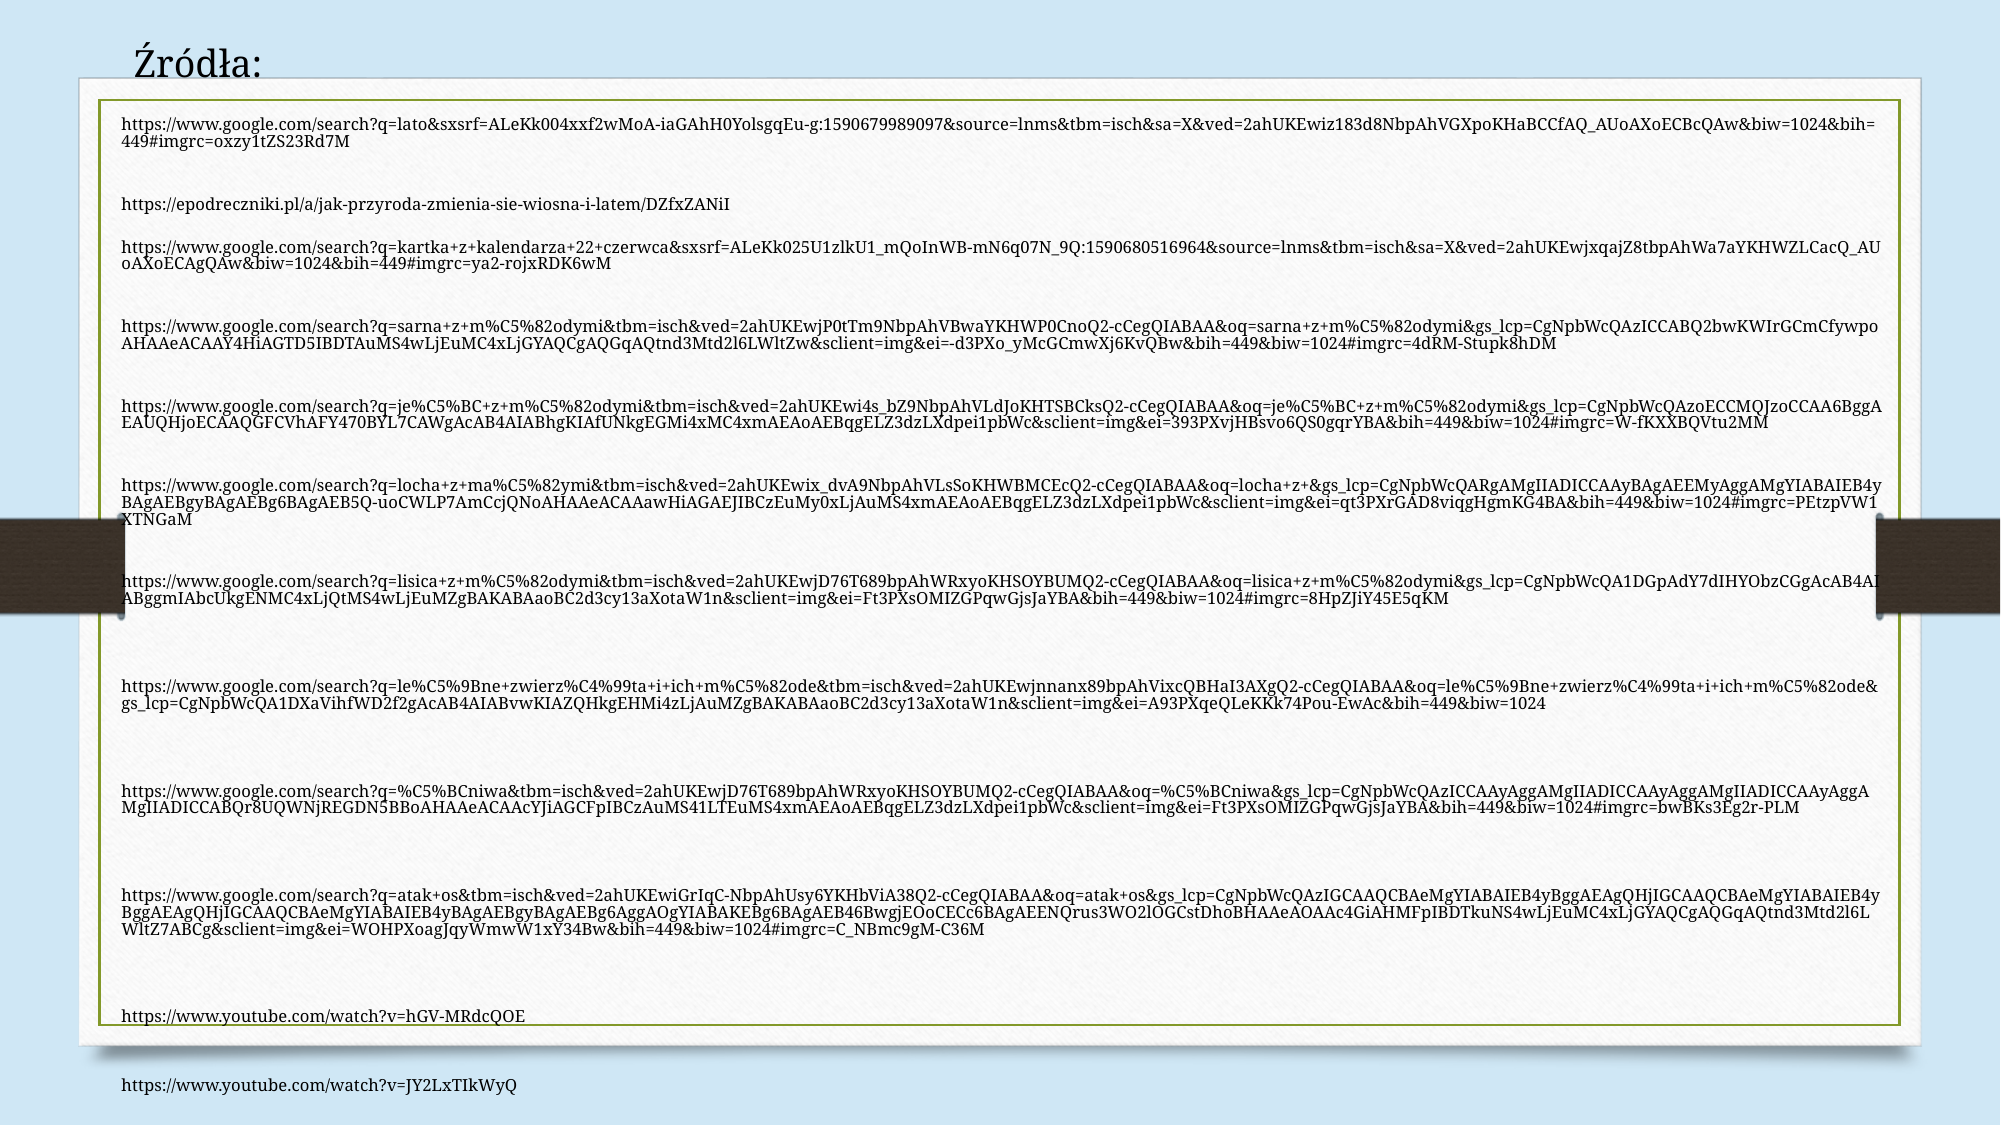

Źródła:
https://www.google.com/search?q=lato&sxsrf=ALeKk004xxf2wMoA-iaGAhH0YolsgqEu-g:1590679989097&source=lnms&tbm=isch&sa=X&ved=2ahUKEwiz183d8NbpAhVGXpoKHaBCCfAQ_AUoAXoECBcQAw&biw=1024&bih=449#imgrc=oxzy1tZS23Rd7M
https://epodreczniki.pl/a/jak-przyroda-zmienia-sie-wiosna-i-latem/DZfxZANiI
https://www.google.com/search?q=kartka+z+kalendarza+22+czerwca&sxsrf=ALeKk025U1zlkU1_mQoInWB-mN6q07N_9Q:1590680516964&source=lnms&tbm=isch&sa=X&ved=2ahUKEwjxqajZ8tbpAhWa7aYKHWZLCacQ_AUoAXoECAgQAw&biw=1024&bih=449#imgrc=ya2-rojxRDK6wM
https://www.google.com/search?q=sarna+z+m%C5%82odymi&tbm=isch&ved=2ahUKEwjP0tTm9NbpAhVBwaYKHWP0CnoQ2-cCegQIABAA&oq=sarna+z+m%C5%82odymi&gs_lcp=CgNpbWcQAzICCABQ2bwKWIrGCmCfywpoAHAAeACAAY4HiAGTD5IBDTAuMS4wLjEuMC4xLjGYAQCgAQGqAQtnd3Mtd2l6LWltZw&sclient=img&ei=-d3PXo_yMcGCmwXj6KvQBw&bih=449&biw=1024#imgrc=4dRM-Stupk8hDM
https://www.google.com/search?q=je%C5%BC+z+m%C5%82odymi&tbm=isch&ved=2ahUKEwi4s_bZ9NbpAhVLdJoKHTSBCksQ2-cCegQIABAA&oq=je%C5%BC+z+m%C5%82odymi&gs_lcp=CgNpbWcQAzoECCMQJzoCCAA6BggAEAUQHjoECAAQGFCVhAFY470BYL7CAWgAcAB4AIABhgKIAfUNkgEGMi4xMC4xmAEAoAEBqgELZ3dzLXdpei1pbWc&sclient=img&ei=393PXvjHBsvo6QS0gqrYBA&bih=449&biw=1024#imgrc=W-fKXXBQVtu2MM
https://www.google.com/search?q=locha+z+ma%C5%82ymi&tbm=isch&ved=2ahUKEwix_dvA9NbpAhVLsSoKHWBMCEcQ2-cCegQIABAA&oq=locha+z+&gs_lcp=CgNpbWcQARgAMgIIADICCAAyBAgAEEMyAggAMgYIABAIEB4yBAgAEBgyBAgAEBg6BAgAEB5Q-uoCWLP7AmCcjQNoAHAAeACAAawHiAGAEJIBCzEuMy0xLjAuMS4xmAEAoAEBqgELZ3dzLXdpei1pbWc&sclient=img&ei=qt3PXrGAD8viqgHgmKG4BA&bih=449&biw=1024#imgrc=PEtzpVW1XTNGaM
https://www.google.com/search?q=lisica+z+m%C5%82odymi&tbm=isch&ved=2ahUKEwjD76T689bpAhWRxyoKHSOYBUMQ2-cCegQIABAA&oq=lisica+z+m%C5%82odymi&gs_lcp=CgNpbWcQA1DGpAdY7dIHYObzCGgAcAB4AIABggmIAbcUkgENMC4xLjQtMS4wLjEuMZgBAKABAaoBC2d3cy13aXotaW1n&sclient=img&ei=Ft3PXsOMIZGPqwGjsJaYBA&bih=449&biw=1024#imgrc=8HpZJiY45E5qKM
https://www.google.com/search?q=le%C5%9Bne+zwierz%C4%99ta+i+ich+m%C5%82ode&tbm=isch&ved=2ahUKEwjnnanx89bpAhVixcQBHaI3AXgQ2-cCegQIABAA&oq=le%C5%9Bne+zwierz%C4%99ta+i+ich+m%C5%82ode&gs_lcp=CgNpbWcQA1DXaVihfWD2f2gAcAB4AIABvwKIAZQHkgEHMi4zLjAuMZgBAKABAaoBC2d3cy13aXotaW1n&sclient=img&ei=A93PXqeQLeKKk74Pou-EwAc&bih=449&biw=1024
https://www.google.com/search?q=%C5%BCniwa&tbm=isch&ved=2ahUKEwjD76T689bpAhWRxyoKHSOYBUMQ2-cCegQIABAA&oq=%C5%BCniwa&gs_lcp=CgNpbWcQAzICCAAyAggAMgIIADICCAAyAggAMgIIADICCAAyAggAMgIIADICCABQr8UQWNjREGDN5BBoAHAAeACAAcYJiAGCFpIBCzAuMS41LTEuMS4xmAEAoAEBqgELZ3dzLXdpei1pbWc&sclient=img&ei=Ft3PXsOMIZGPqwGjsJaYBA&bih=449&biw=1024#imgrc=bwBKs3Eg2r-PLM
https://www.google.com/search?q=atak+os&tbm=isch&ved=2ahUKEwiGrIqC-NbpAhUsy6YKHbViA38Q2-cCegQIABAA&oq=atak+os&gs_lcp=CgNpbWcQAzIGCAAQCBAeMgYIABAIEB4yBggAEAgQHjIGCAAQCBAeMgYIABAIEB4yBggAEAgQHjIGCAAQCBAeMgYIABAIEB4yBAgAEBgyBAgAEBg6AggAOgYIABAKEBg6BAgAEB46BwgjEOoCECc6BAgAEENQrus3WO2lOGCstDhoBHAAeAOAAc4GiAHMFpIBDTkuNS4wLjEuMC4xLjGYAQCgAQGqAQtnd3Mtd2l6LWltZ7ABCg&sclient=img&ei=WOHPXoagJqyWmwW1xY34Bw&bih=449&biw=1024#imgrc=C_NBmc9gM-C36M
https://www.youtube.com/watch?v=hGV-MRdcQOE
https://www.youtube.com/watch?v=JY2LxTIkWyQ
https://www.google.com/search?q=taniec+i+%C5%9Bpiew&sxsrf=ALeKk03AXYsV85wvHuAQyCzoLlbx_0xdZw:1590684675690&source=lnms&tbm=isch&sa=X&ved=2ahUKEwiZ76yYgtfpAhV3xMQBHXruCPUQ_AUoAXoECAkQAw&biw=1024&bih=449